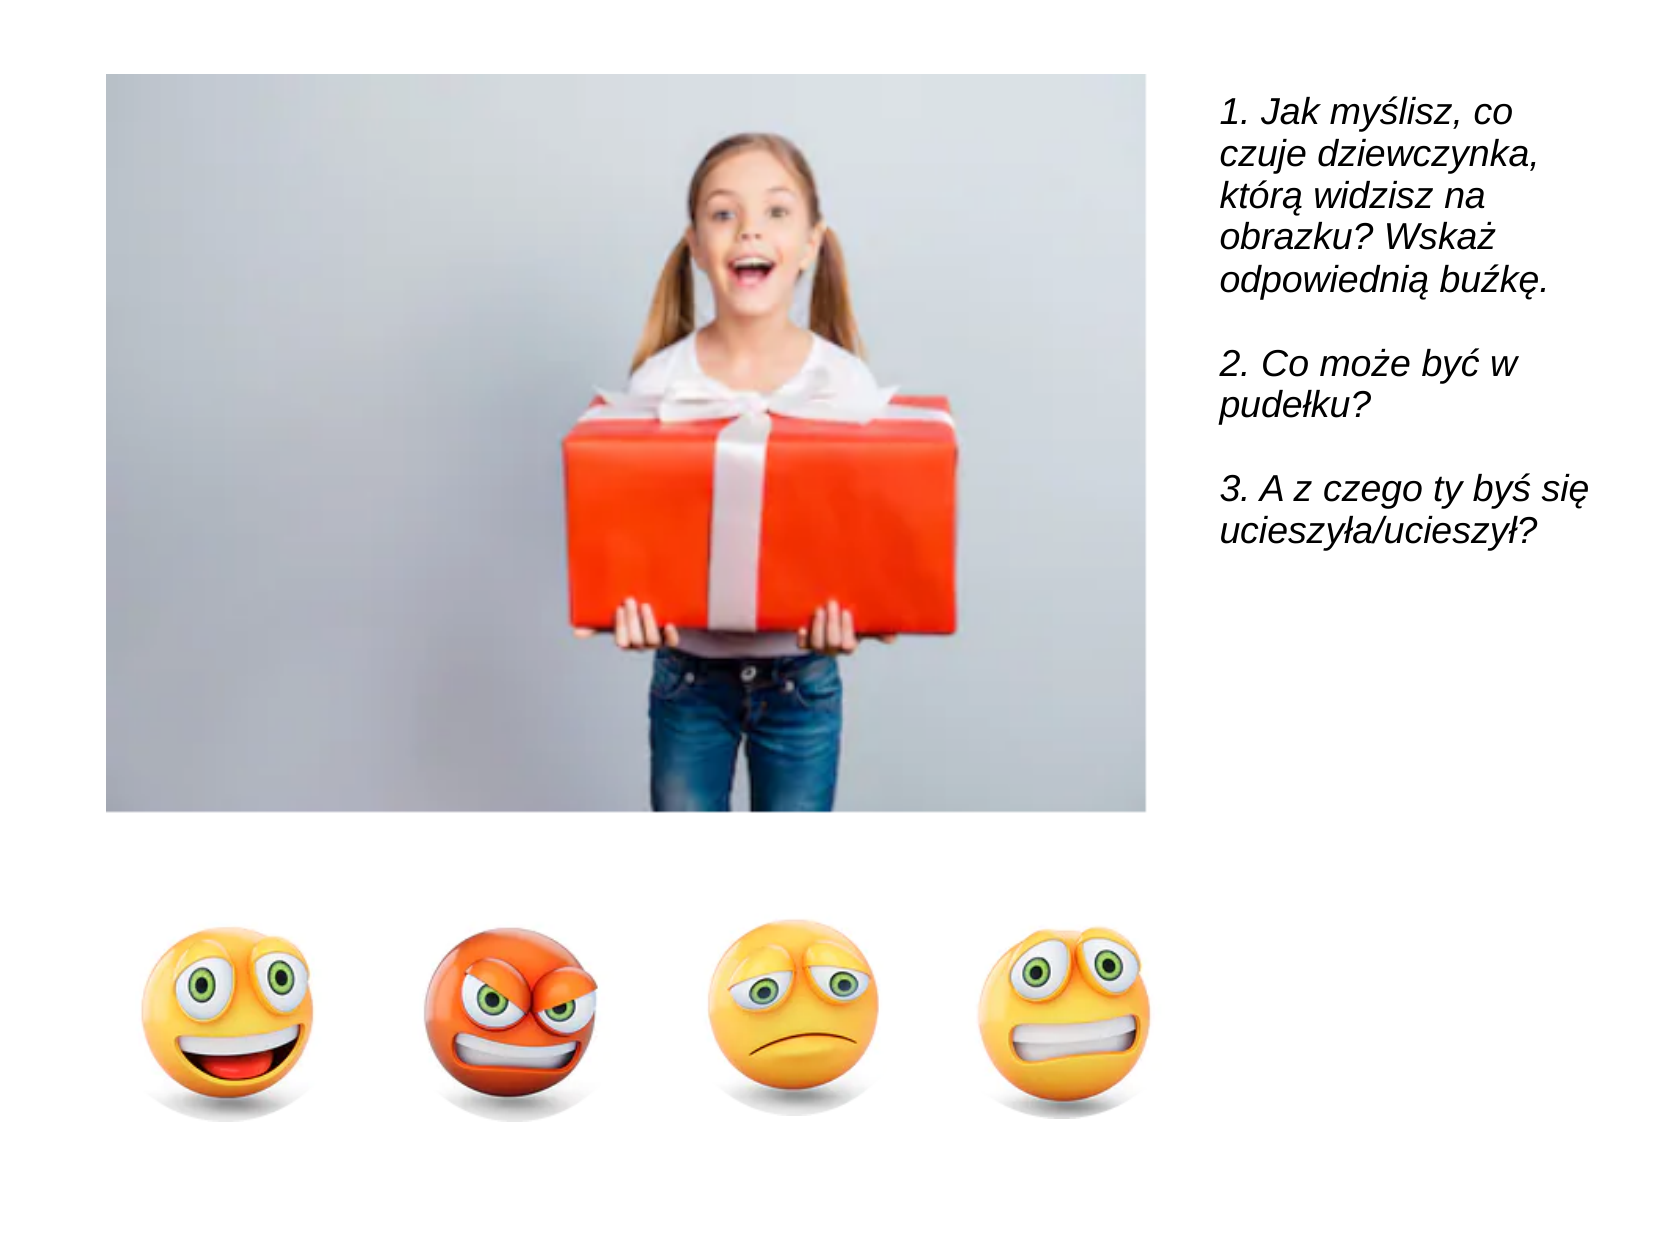

1. Jak myślisz, co czuje dziewczynka, którą widzisz na obrazku? Wskaż odpowiednią buźkę.
2. Co może być w pudełku?
3. A z czego ty byś się ucieszyła/ucieszył?